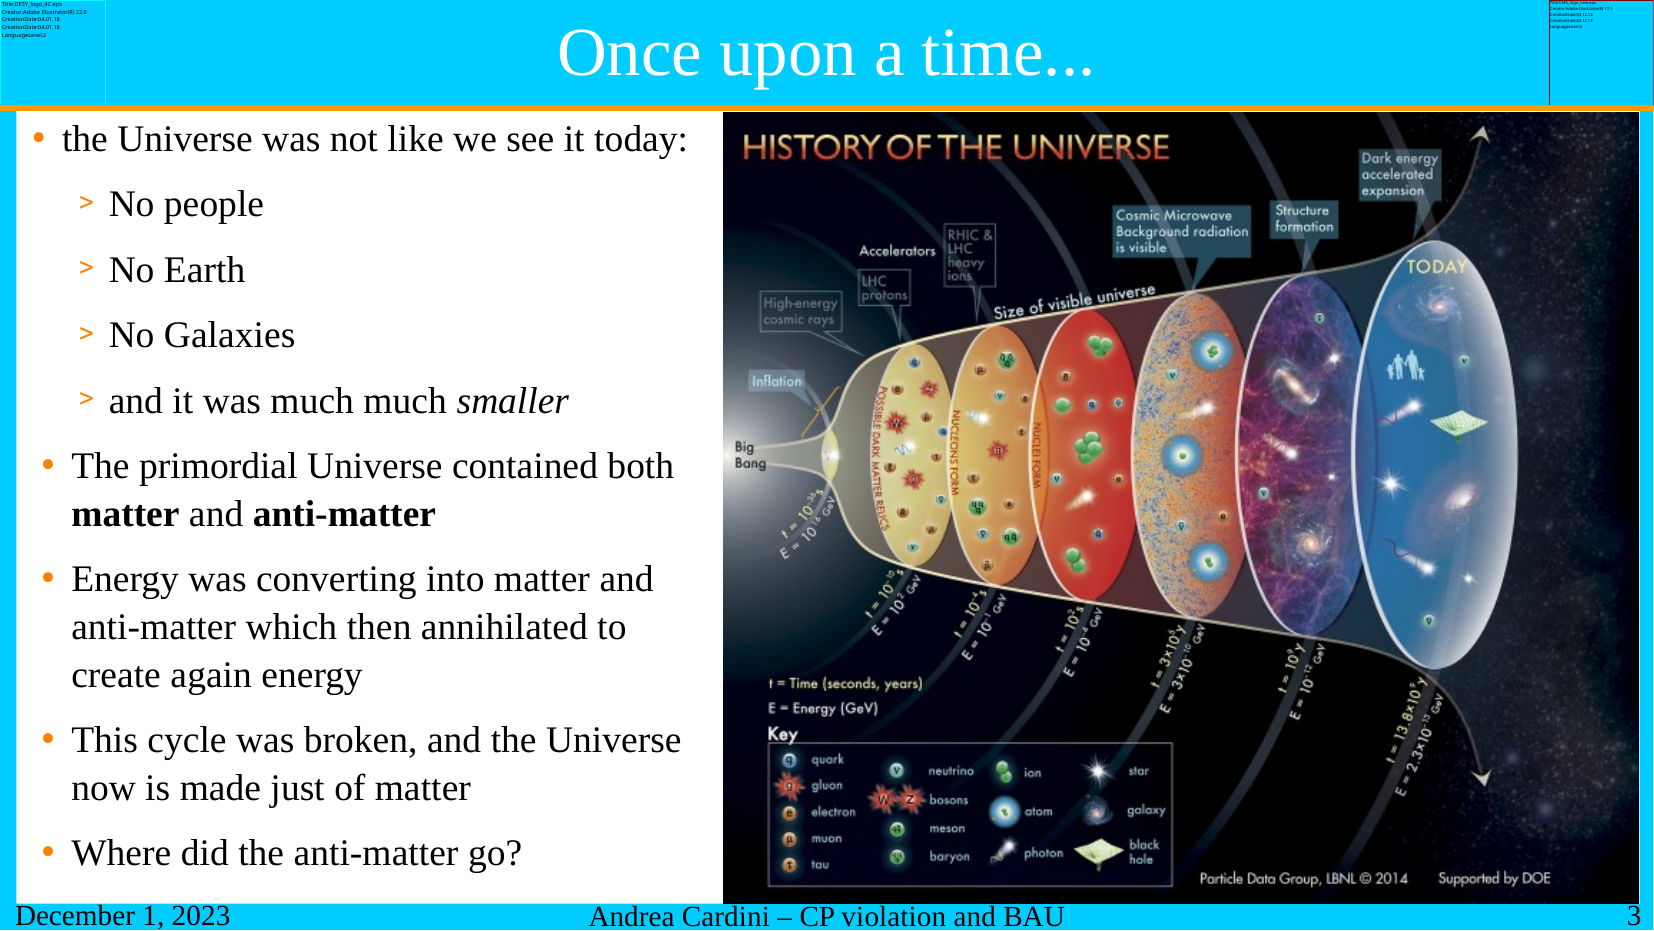

# Once upon a time...
the Universe was not like we see it today:
No people
No Earth
No Galaxies
and it was much much smaller
The primordial Universe contained both matter and anti-matter
Energy was converting into matter and anti-matter which then annihilated to create again energy
This cycle was broken, and the Universe now is made just of matter
Where did the anti-matter go?
3